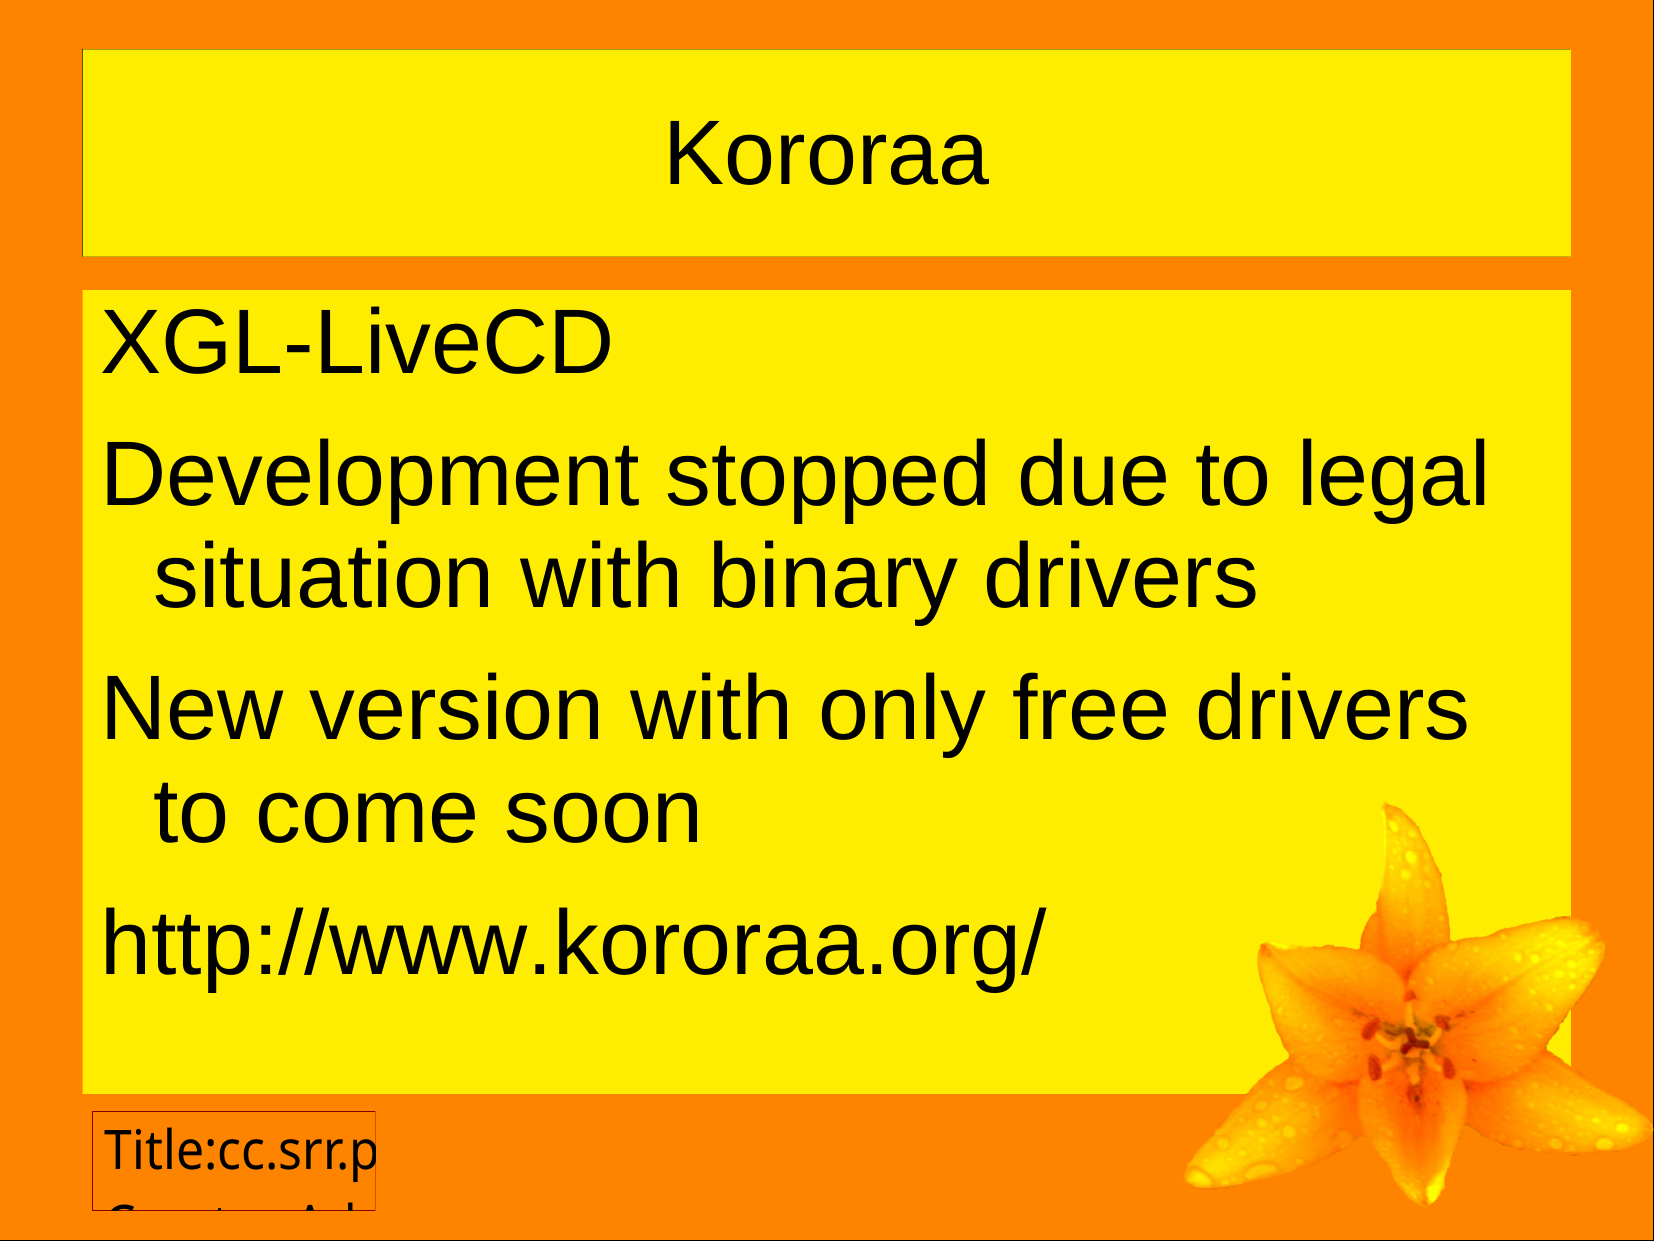

# Kororaa
XGL-LiveCD
Development stopped due to legal situation with binary drivers
New version with only free drivers to come soon
http://www.kororaa.org/